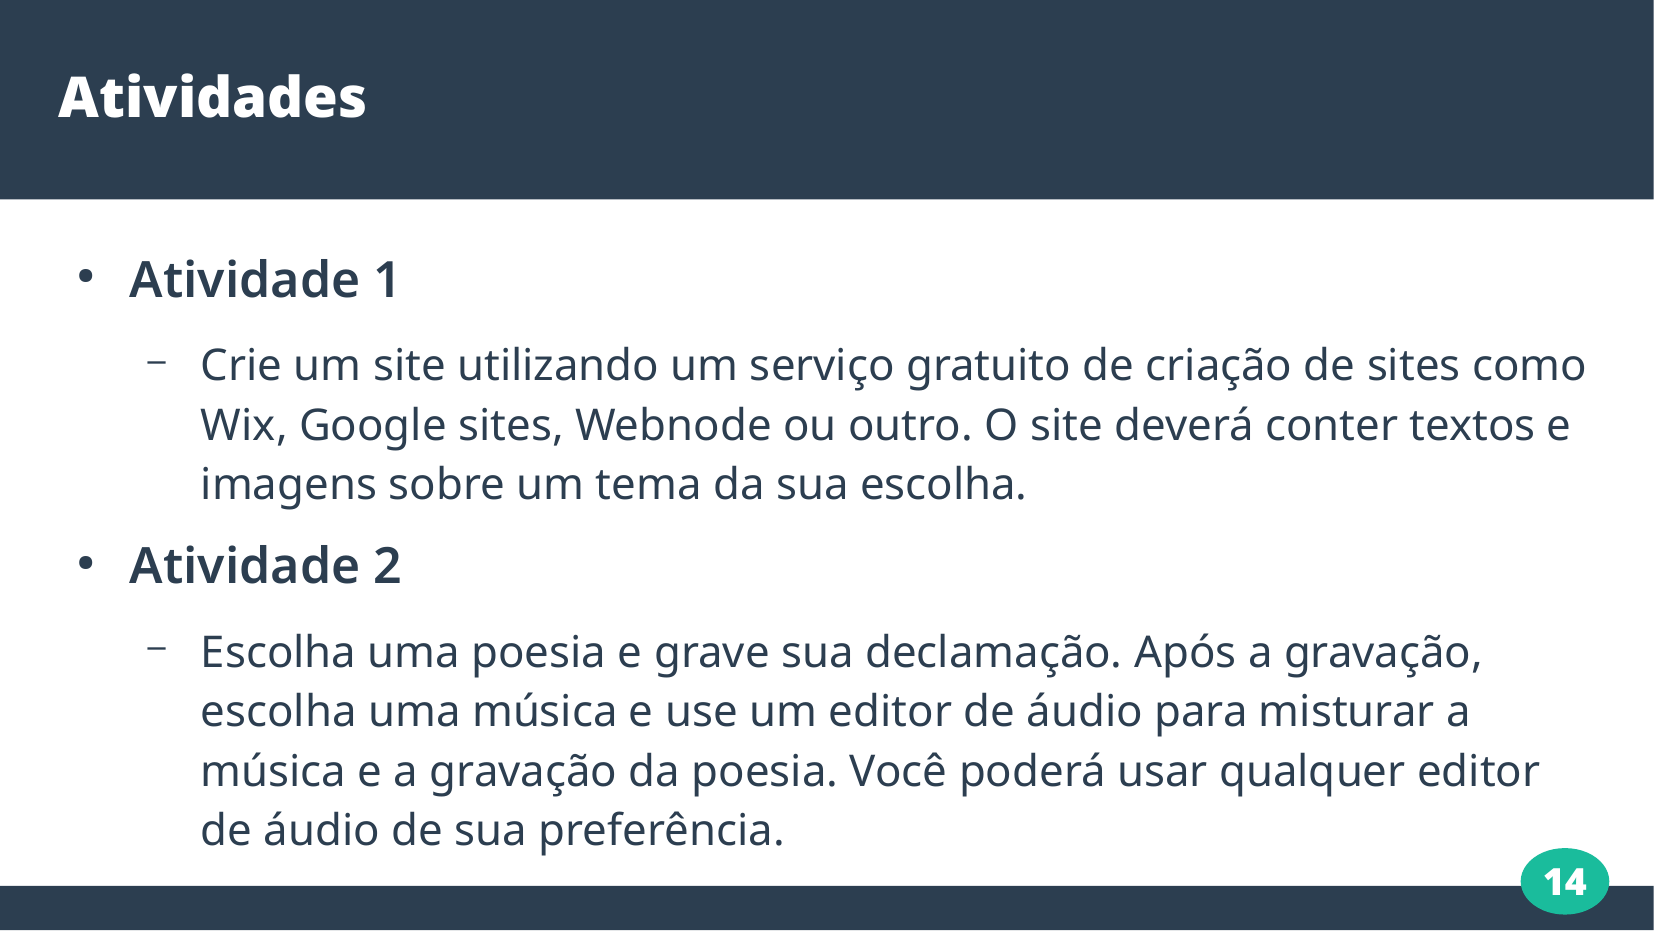

# Atividades
Atividade 1
Crie um site utilizando um serviço gratuito de criação de sites como Wix, Google sites, Webnode ou outro. O site deverá conter textos e imagens sobre um tema da sua escolha.
Atividade 2
Escolha uma poesia e grave sua declamação. Após a gravação, escolha uma música e use um editor de áudio para misturar a música e a gravação da poesia. Você poderá usar qualquer editor de áudio de sua preferência.
14